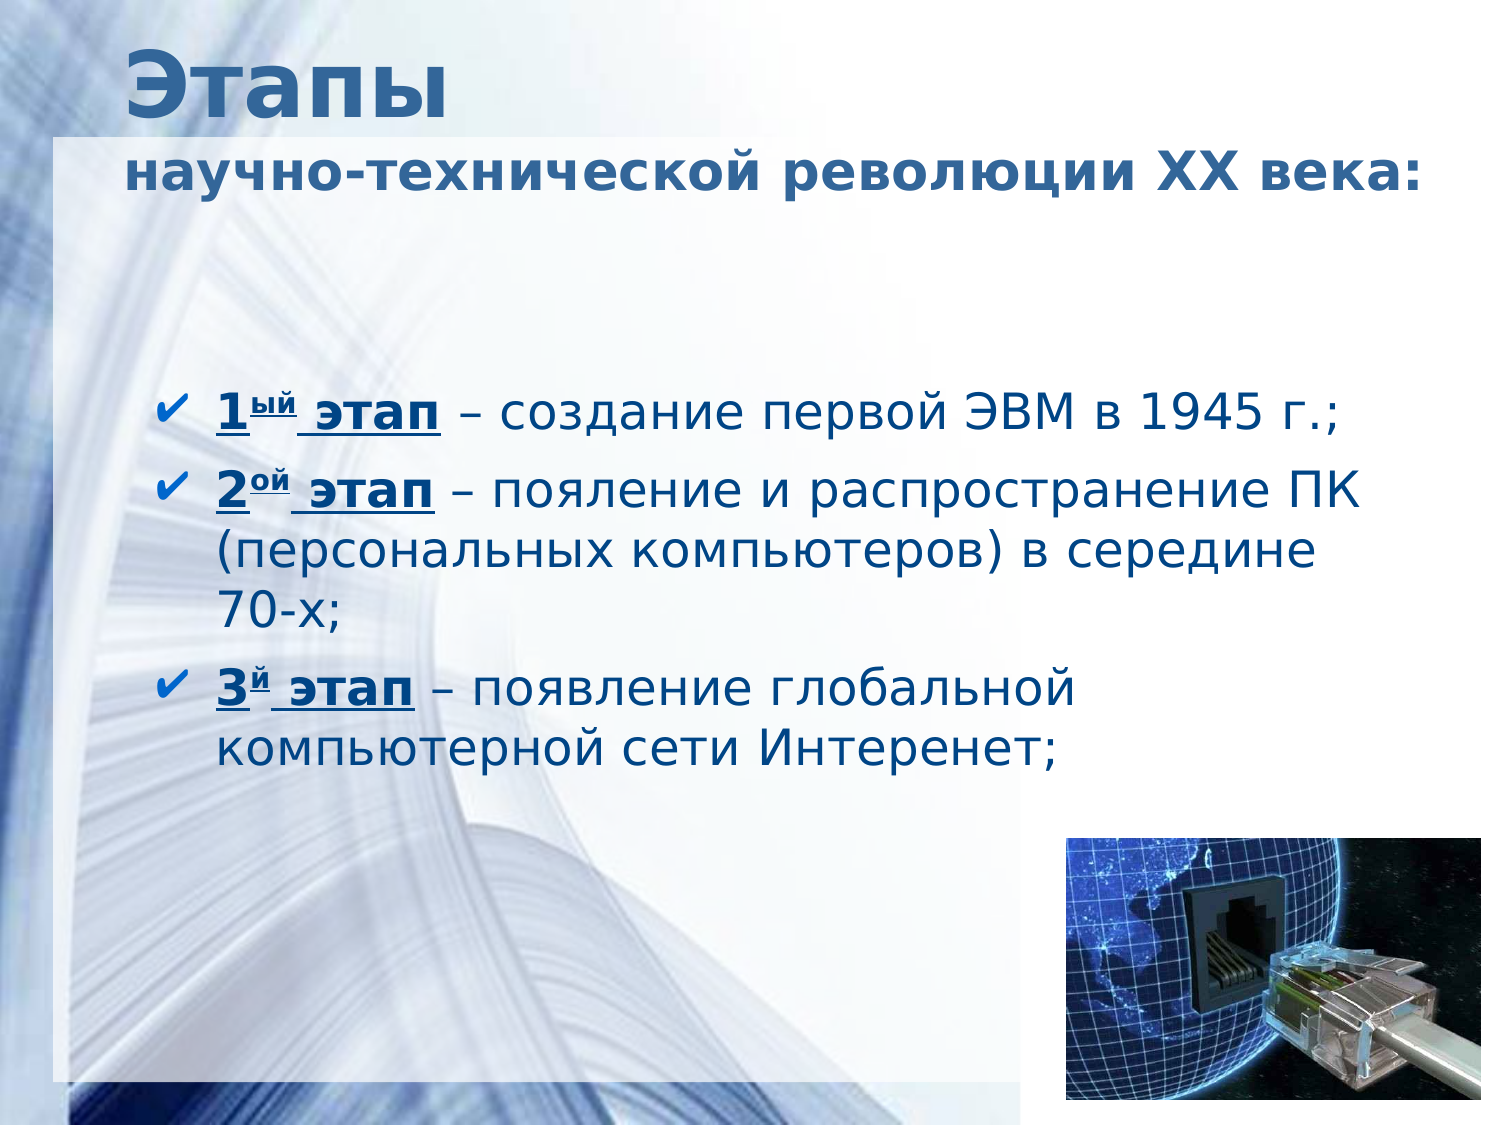

Этапы
научно-технической революции ХХ века:
1ый этап – создание первой ЭВМ в 1945 г.;
2ой этап – пояление и распространение ПК (персональных компьютеров) в середине 70-х;
3й этап – появление глобальной компьютерной сети Интеренет;